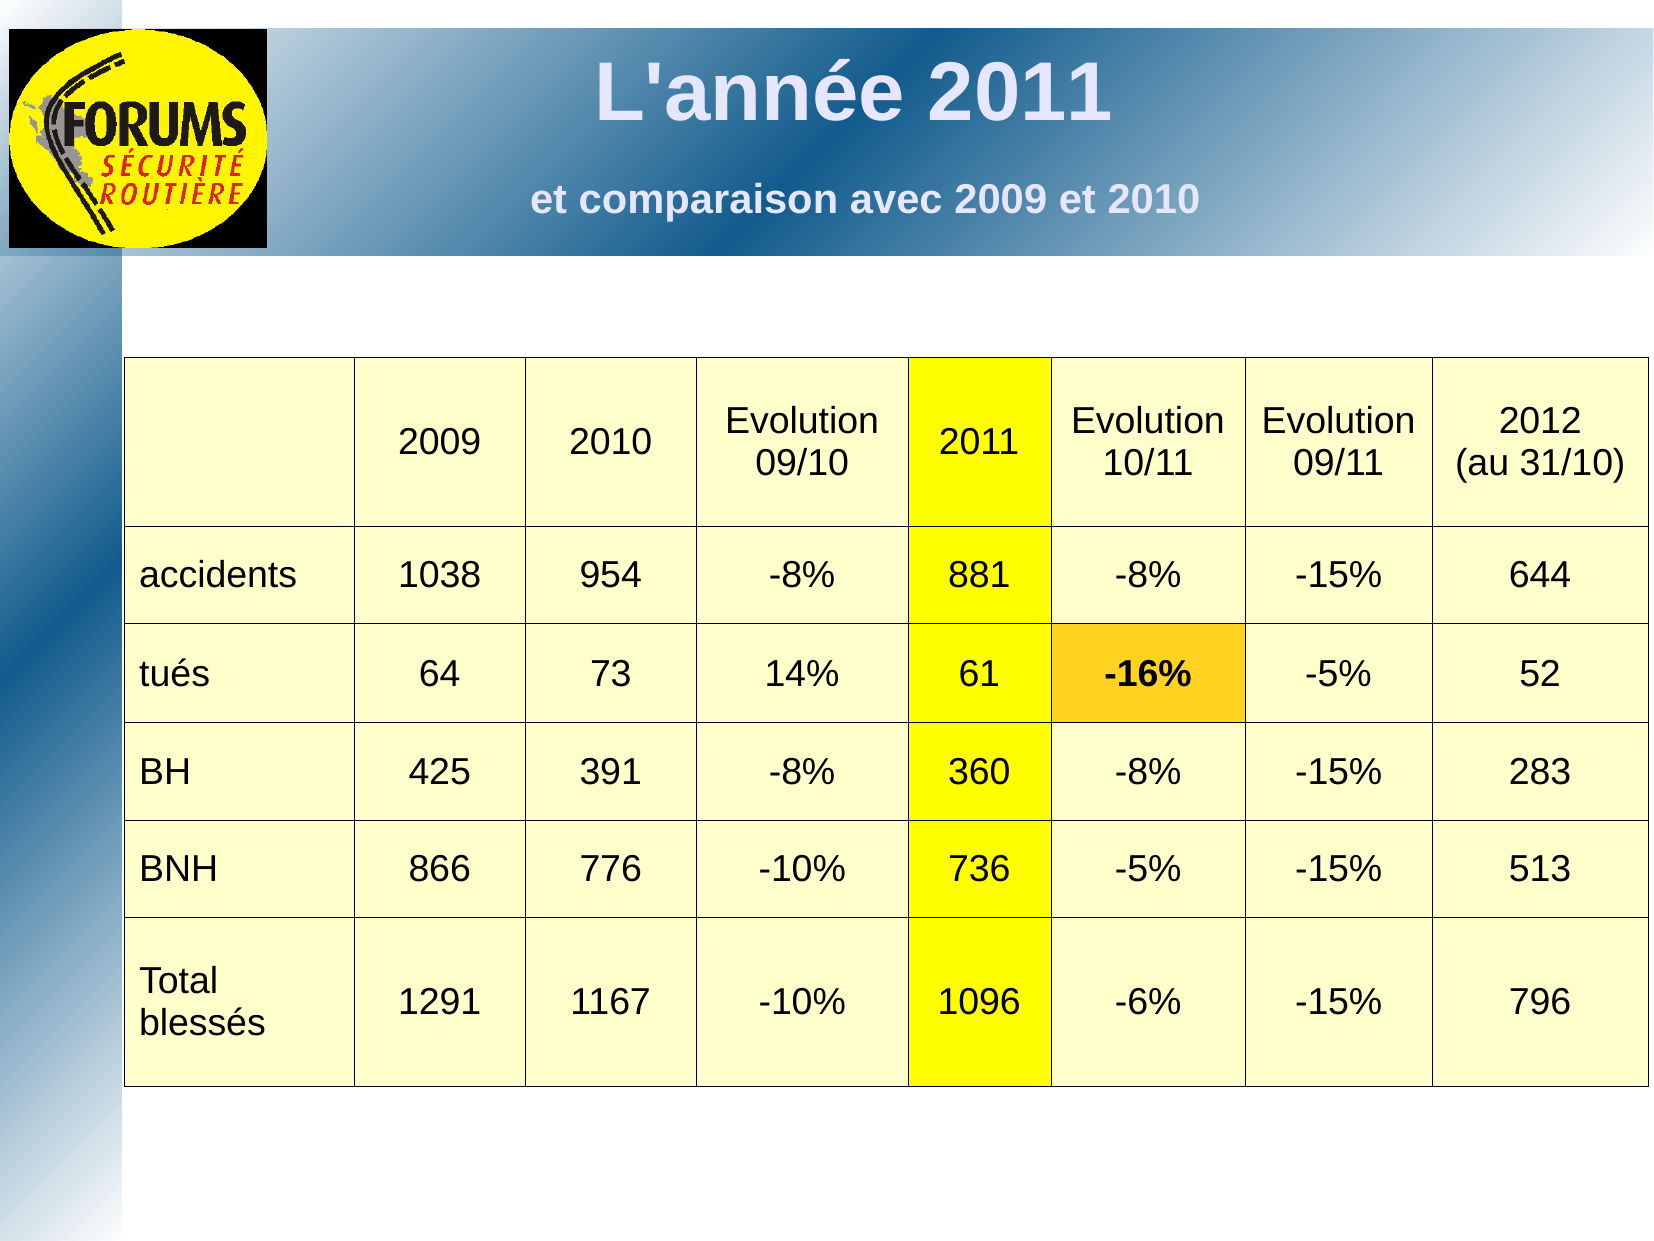

# L'année 2011 et comparaison avec 2009 et 2010
| | 2009 | 2010 | Evolution 09/10 | 2011 | Evolution 10/11 | Evolution 09/11 | 2012 (au 31/10) |
| --- | --- | --- | --- | --- | --- | --- | --- |
| accidents | 1038 | 954 | -8% | 881 | -8% | -15% | 644 |
| tués | 64 | 73 | 14% | 61 | -16% | -5% | 52 |
| BH | 425 | 391 | -8% | 360 | -8% | -15% | 283 |
| BNH | 866 | 776 | -10% | 736 | -5% | -15% | 513 |
| Total blessés | 1291 | 1167 | -10% | 1096 | -6% | -15% | 796 |